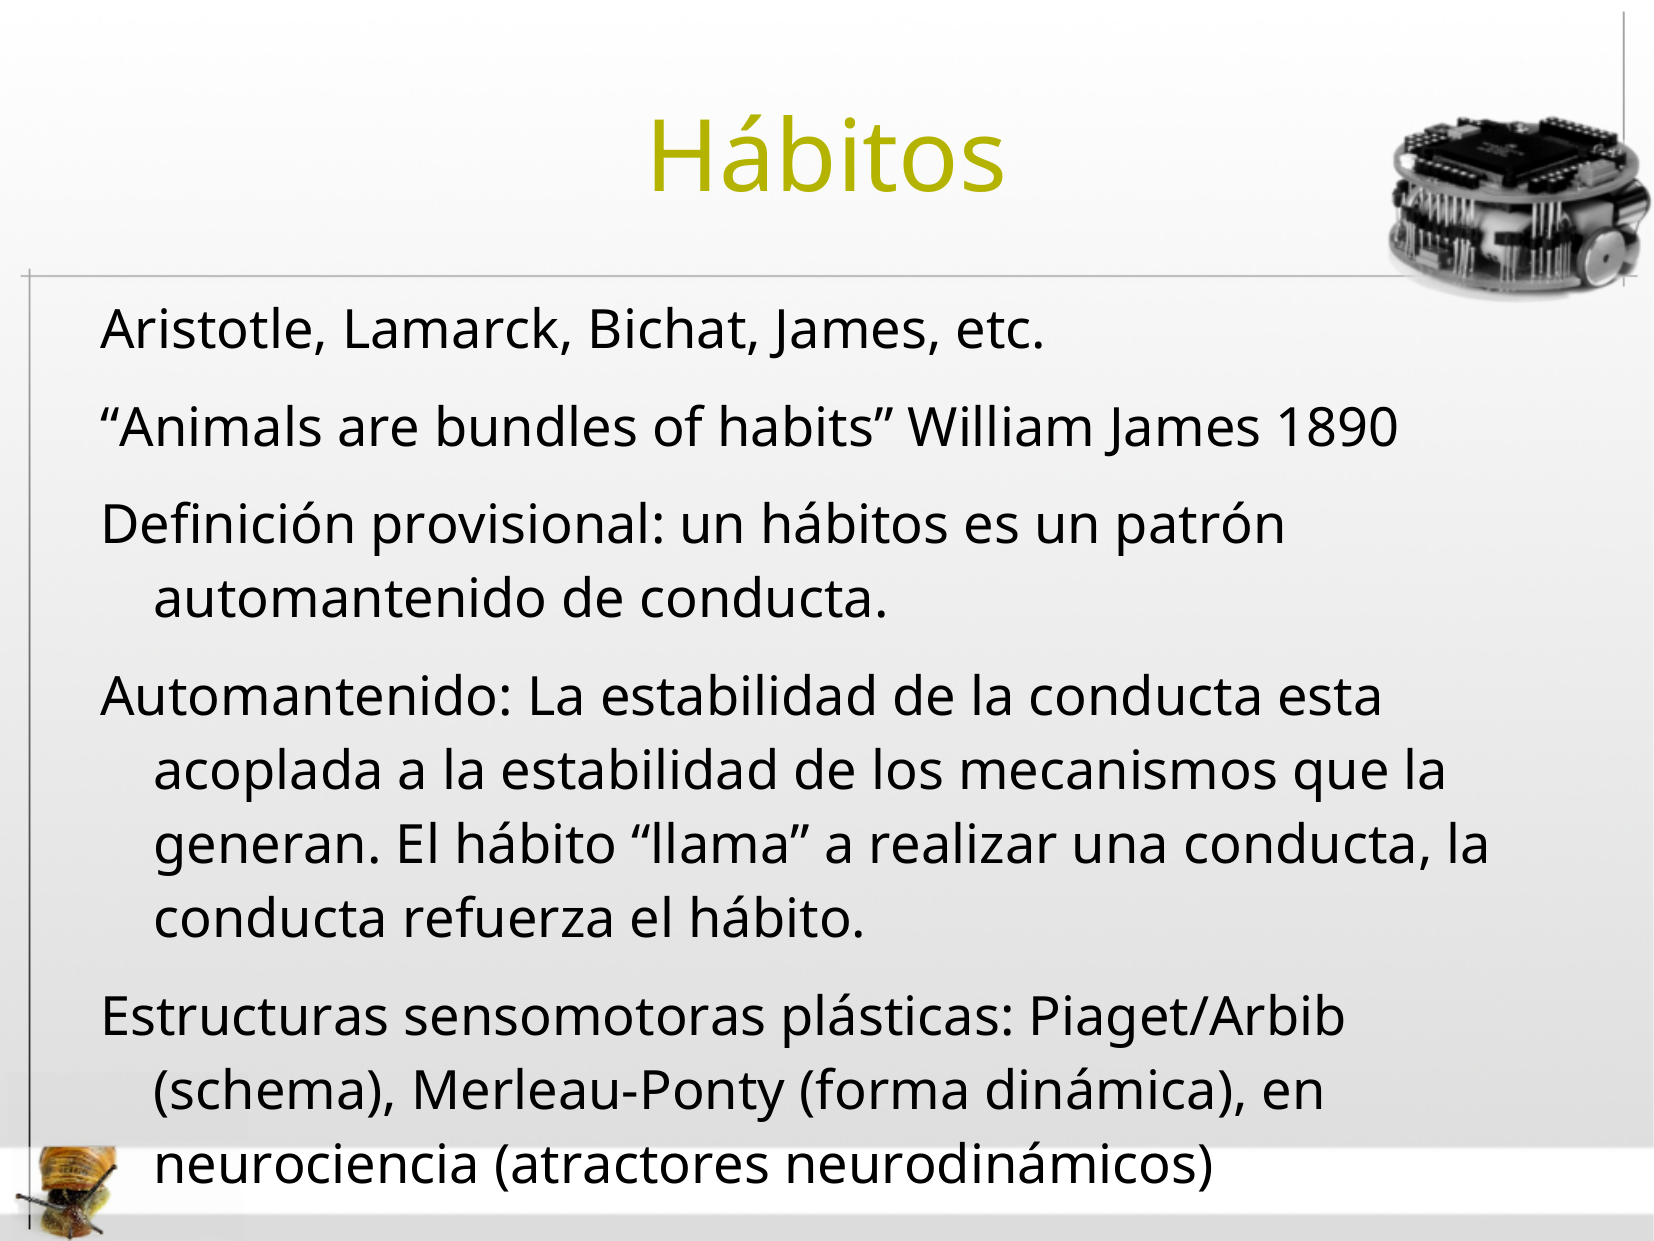

# Hábitos
Aristotle, Lamarck, Bichat, James, etc.
“Animals are bundles of habits” William James 1890
Definición provisional: un hábitos es un patrón automantenido de conducta.
Automantenido: La estabilidad de la conducta esta acoplada a la estabilidad de los mecanismos que la generan. El hábito “llama” a realizar una conducta, la conducta refuerza el hábito.
Estructuras sensomotoras plásticas: Piaget/Arbib (schema), Merleau-Ponty (forma dinámica), en neurociencia (atractores neurodinámicos)